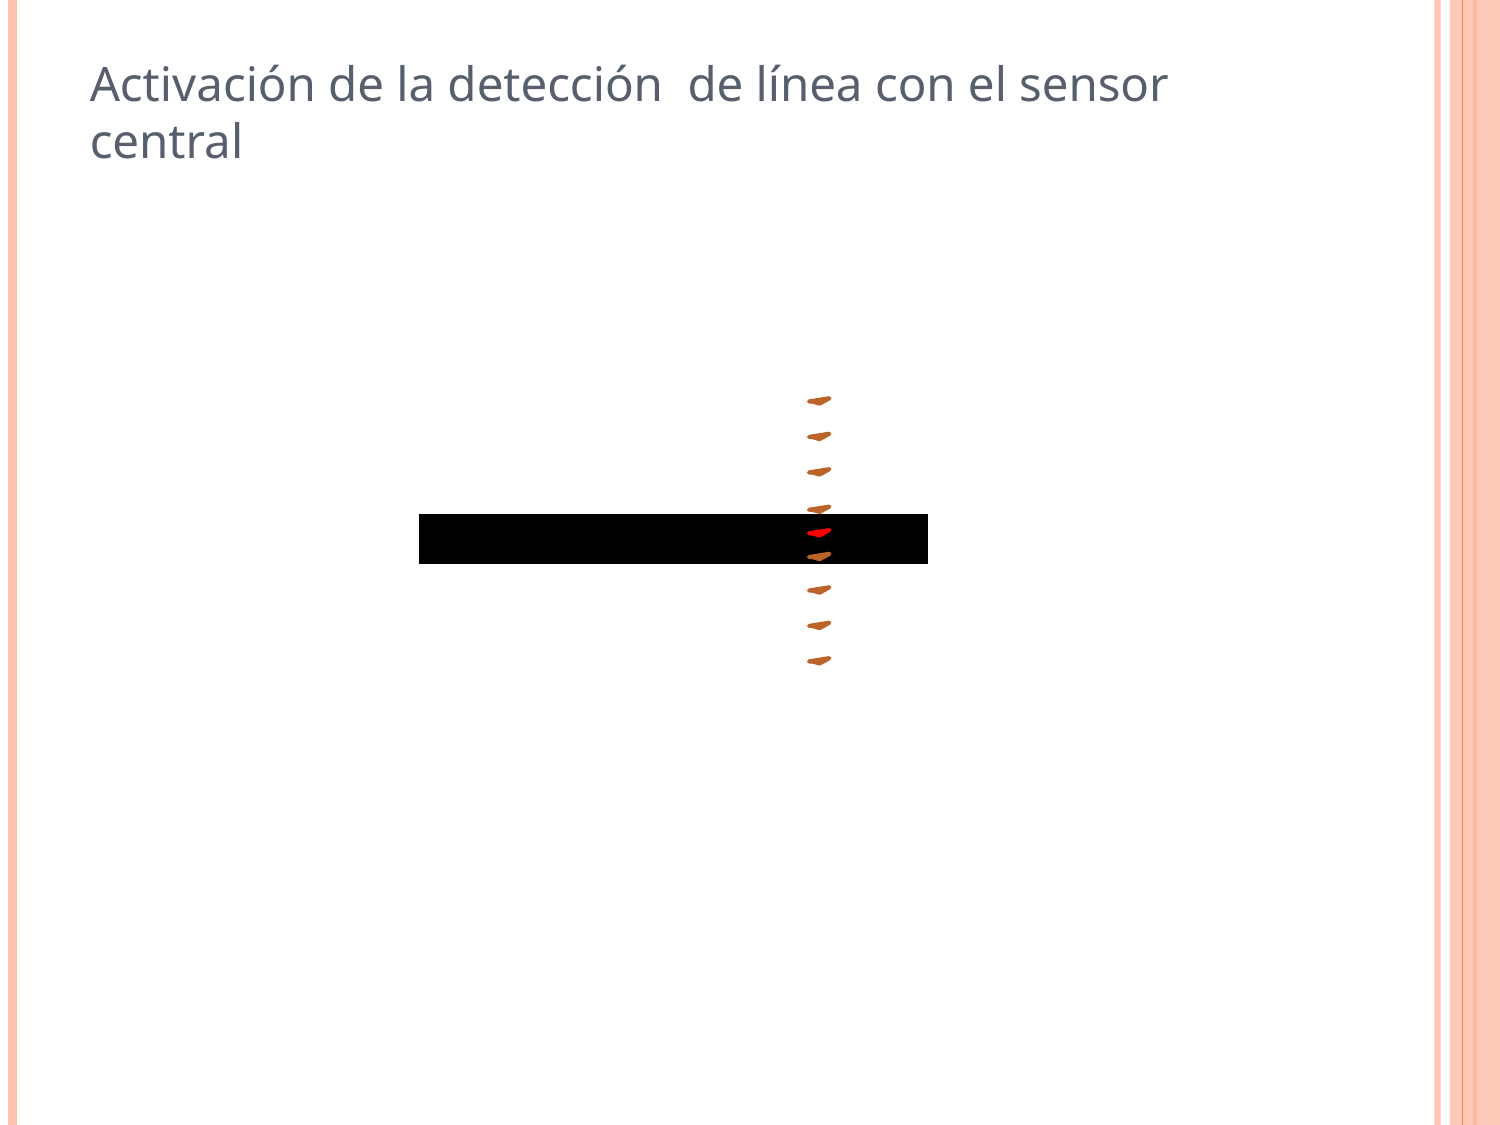

# Activación de la detección de línea con el sensor central